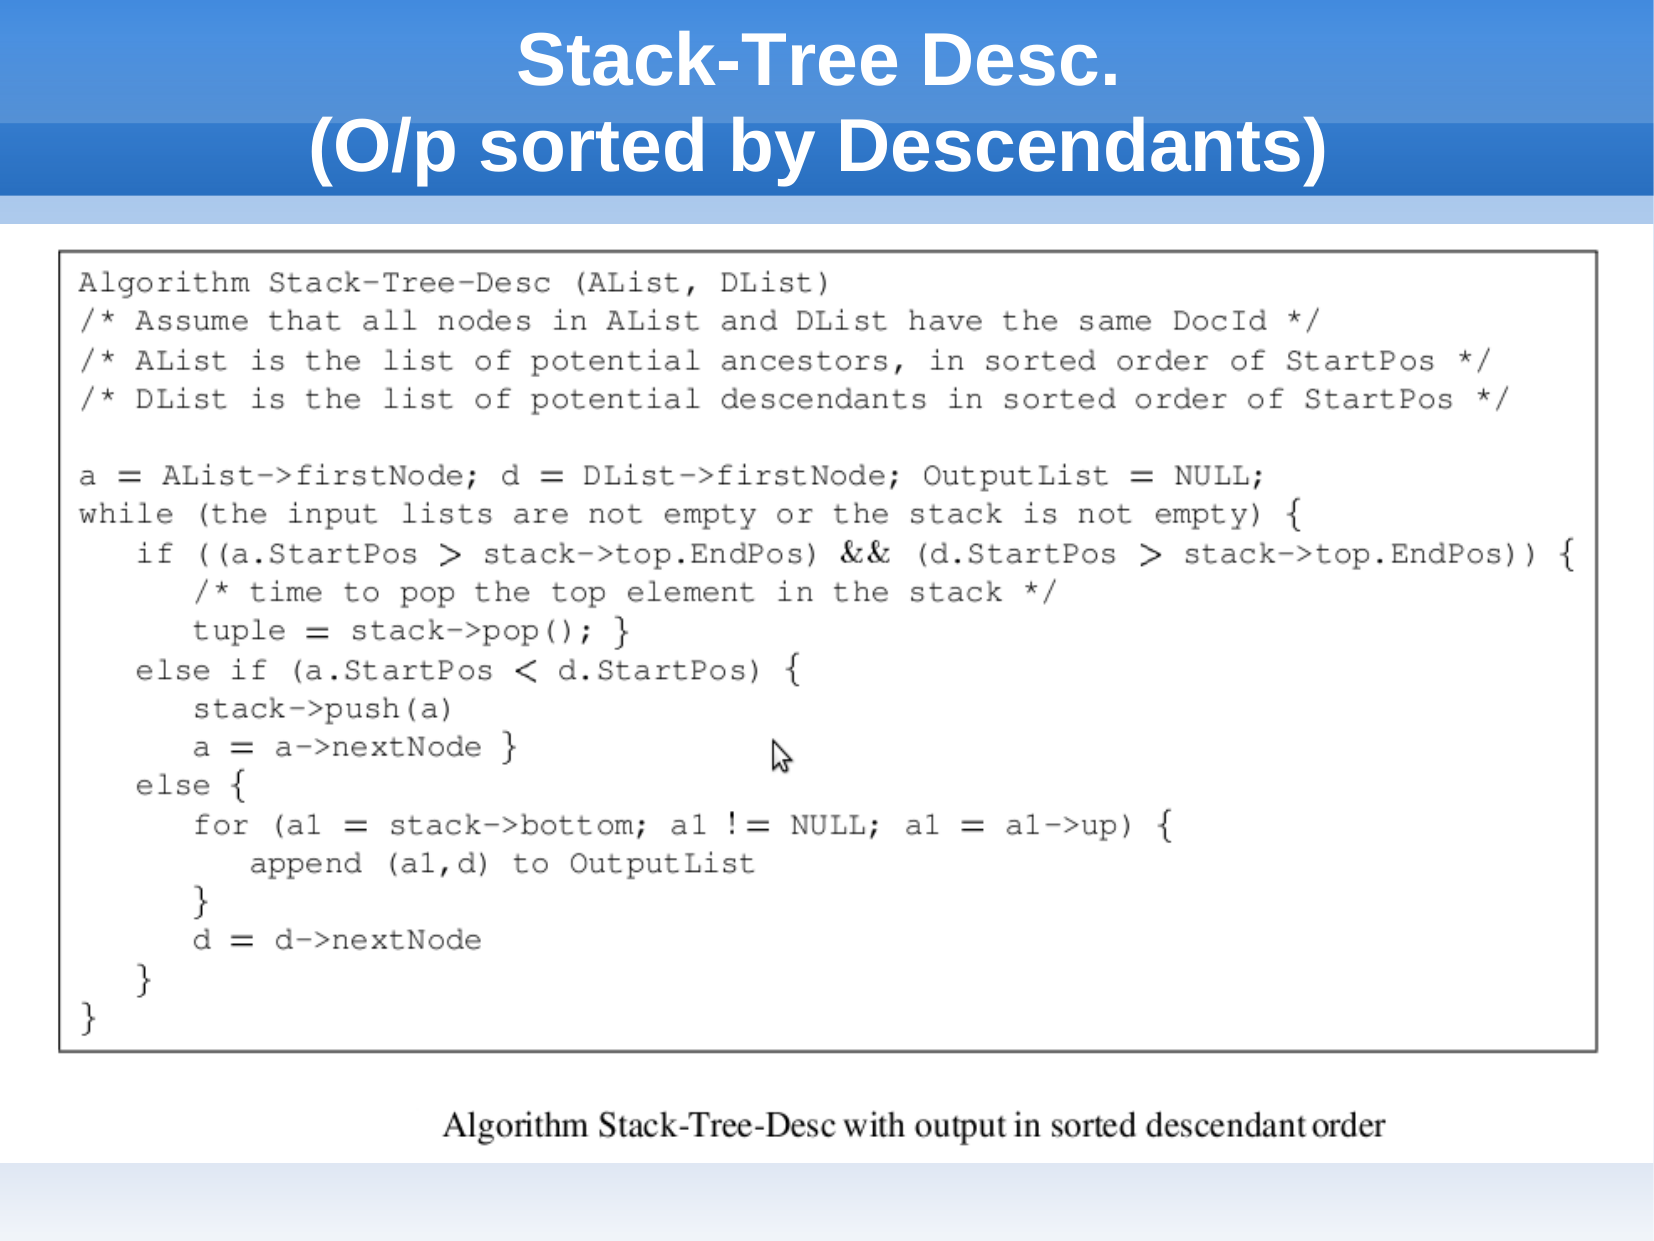

# Stack-Tree Desc. (O/p sorted by Descendants)‏